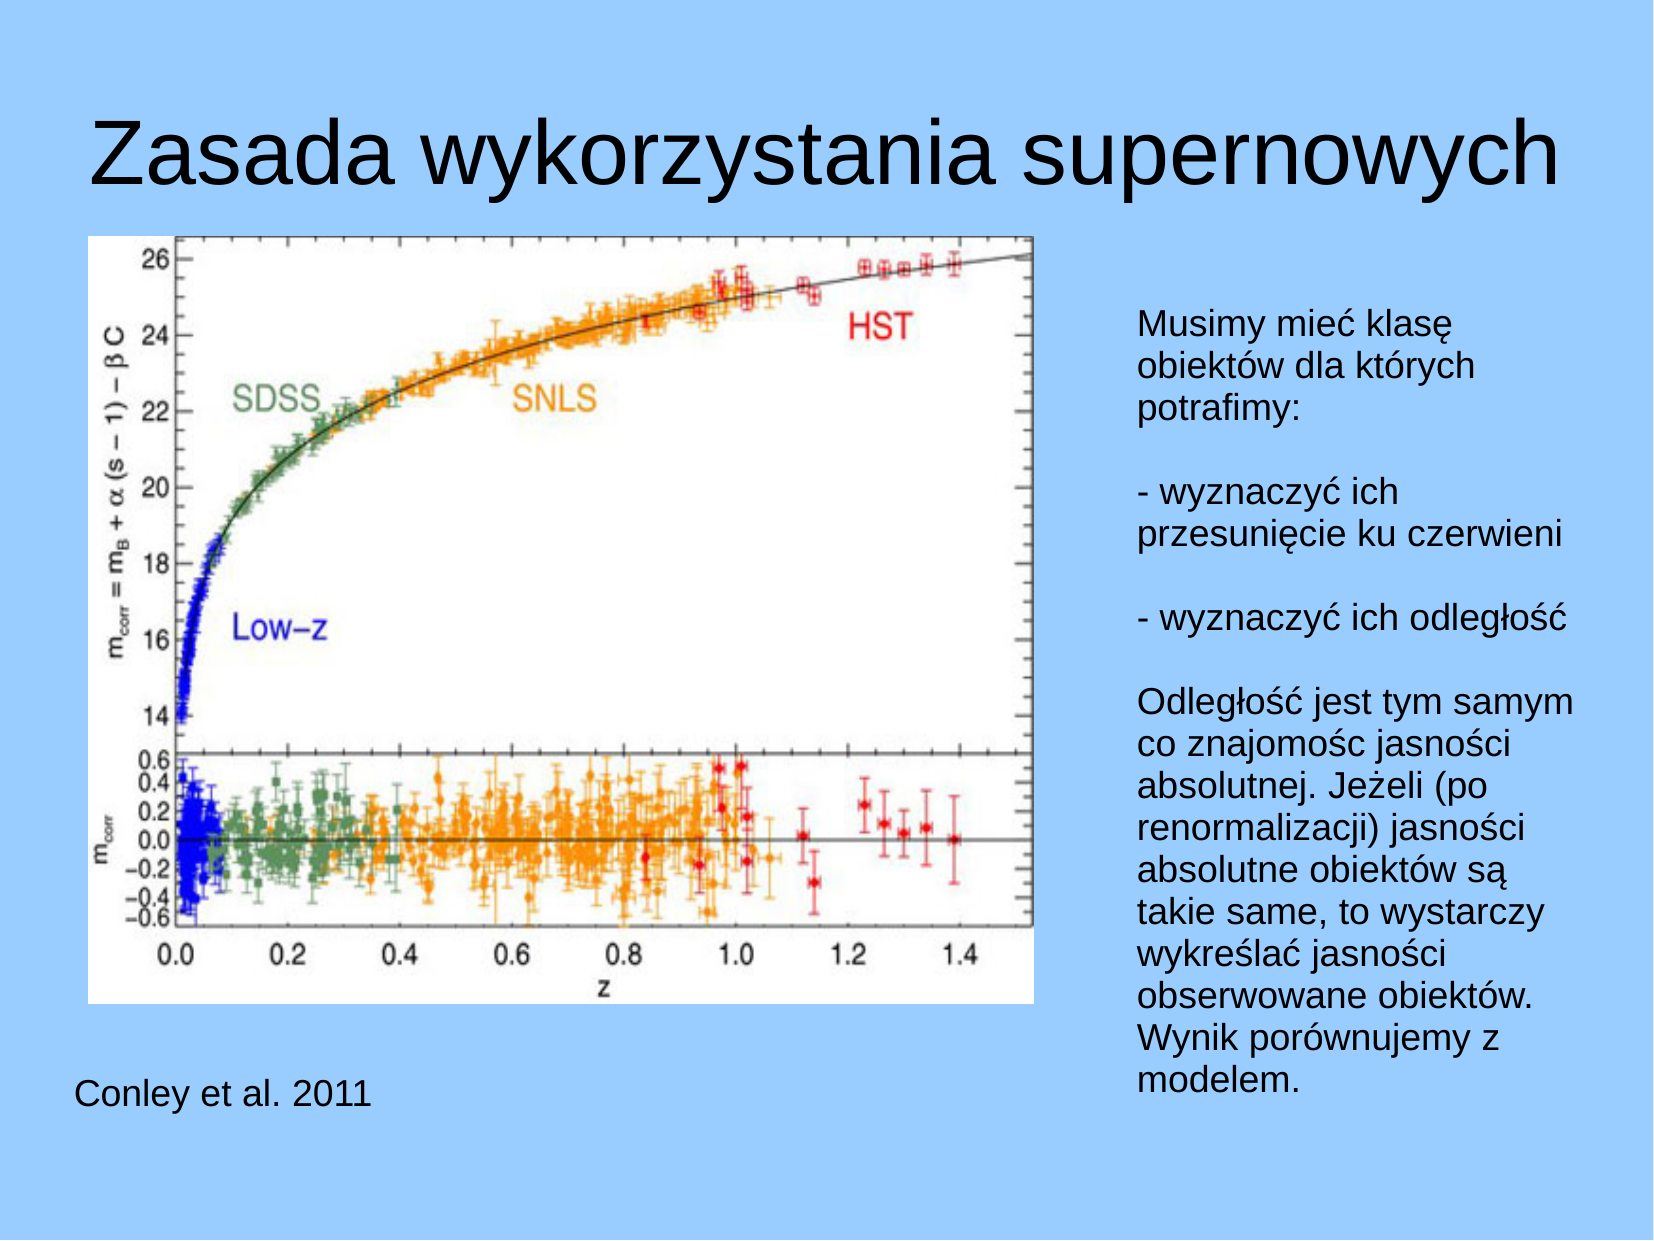

# Zasada wykorzystania supernowych
Musimy mieć klasę obiektów dla których potrafimy:
- wyznaczyć ich przesunięcie ku czerwieni
- wyznaczyć ich odległość
Odległość jest tym samym co znajomośc jasności absolutnej. Jeżeli (po renormalizacji) jasności absolutne obiektów są takie same, to wystarczy wykreślać jasności obserwowane obiektów. Wynik porównujemy z modelem.
Conley et al. 2011